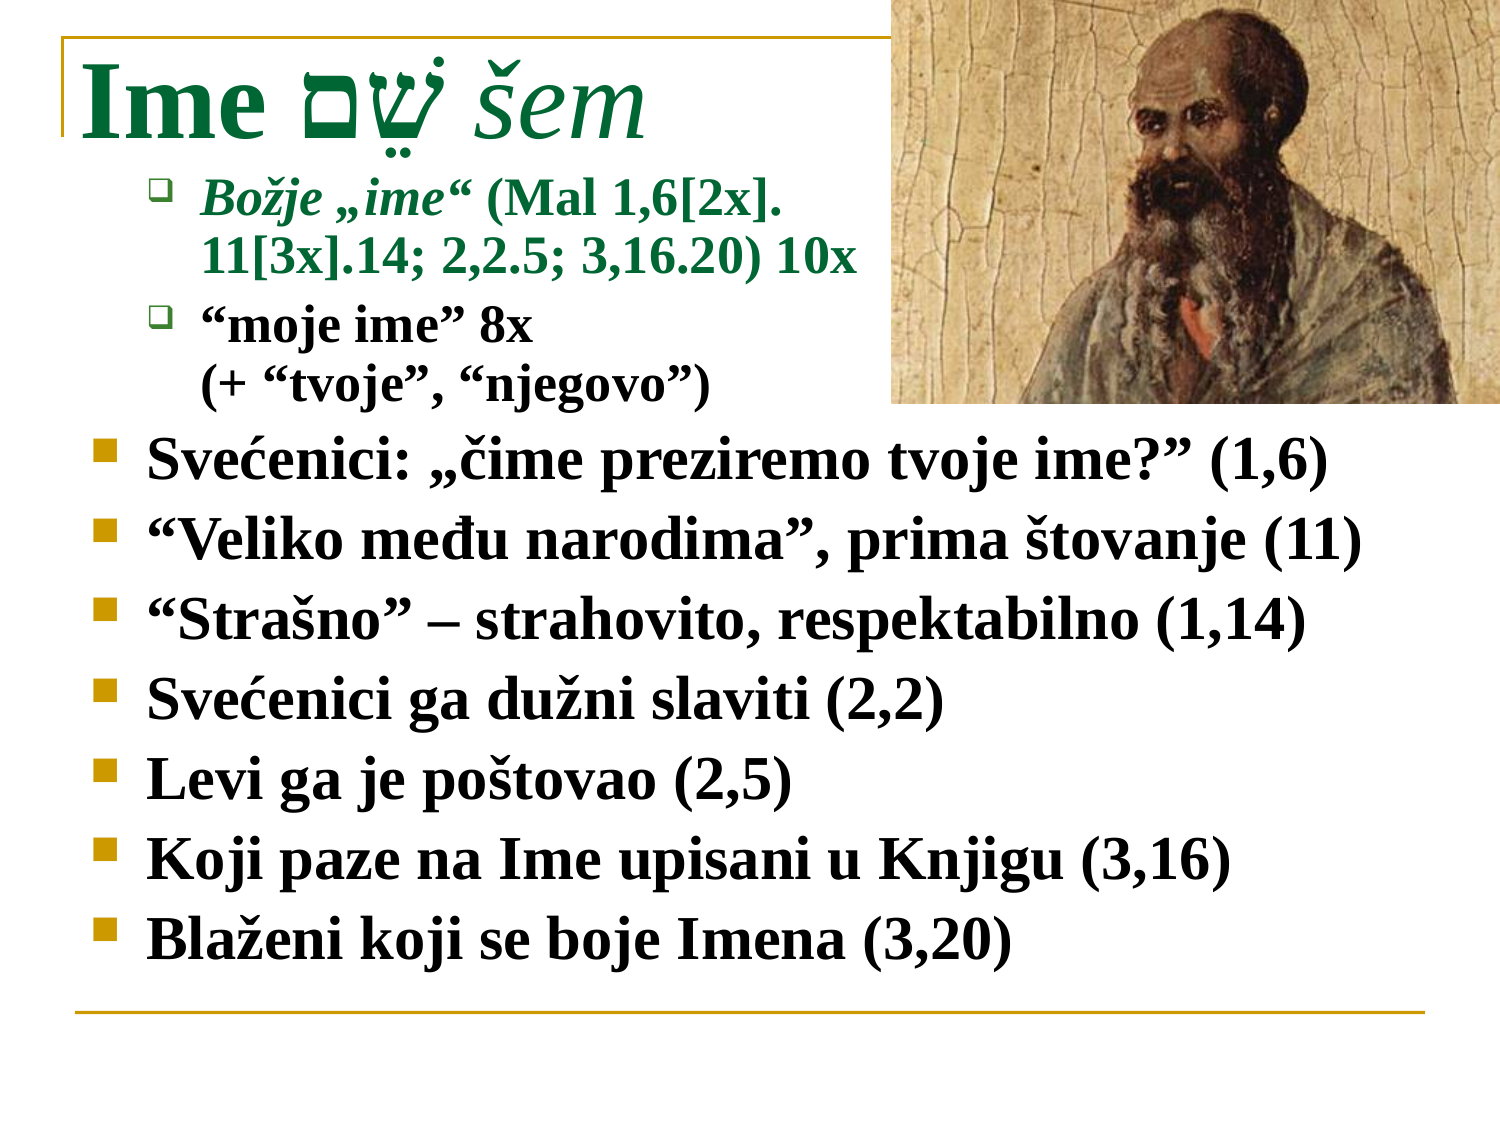

# Ime שֵׁם šem
Božje „ime“ (Mal 1,6[2x].
11[3x].14; 2,2.5; 3,16.20) 10x
“moje ime” 8x
(+ “tvoje”, “njegovo”)
Svećenici: „čime preziremo tvoje ime?” (1,6)
“Veliko među narodima”, prima štovanje (11)
“Strašno” – strahovito, respektabilno (1,14)
Svećenici ga dužni slaviti (2,2)
Levi ga je poštovao (2,5)
Koji paze na Ime upisani u Knjigu (3,16)
Blaženi koji se boje Imena (3,20)